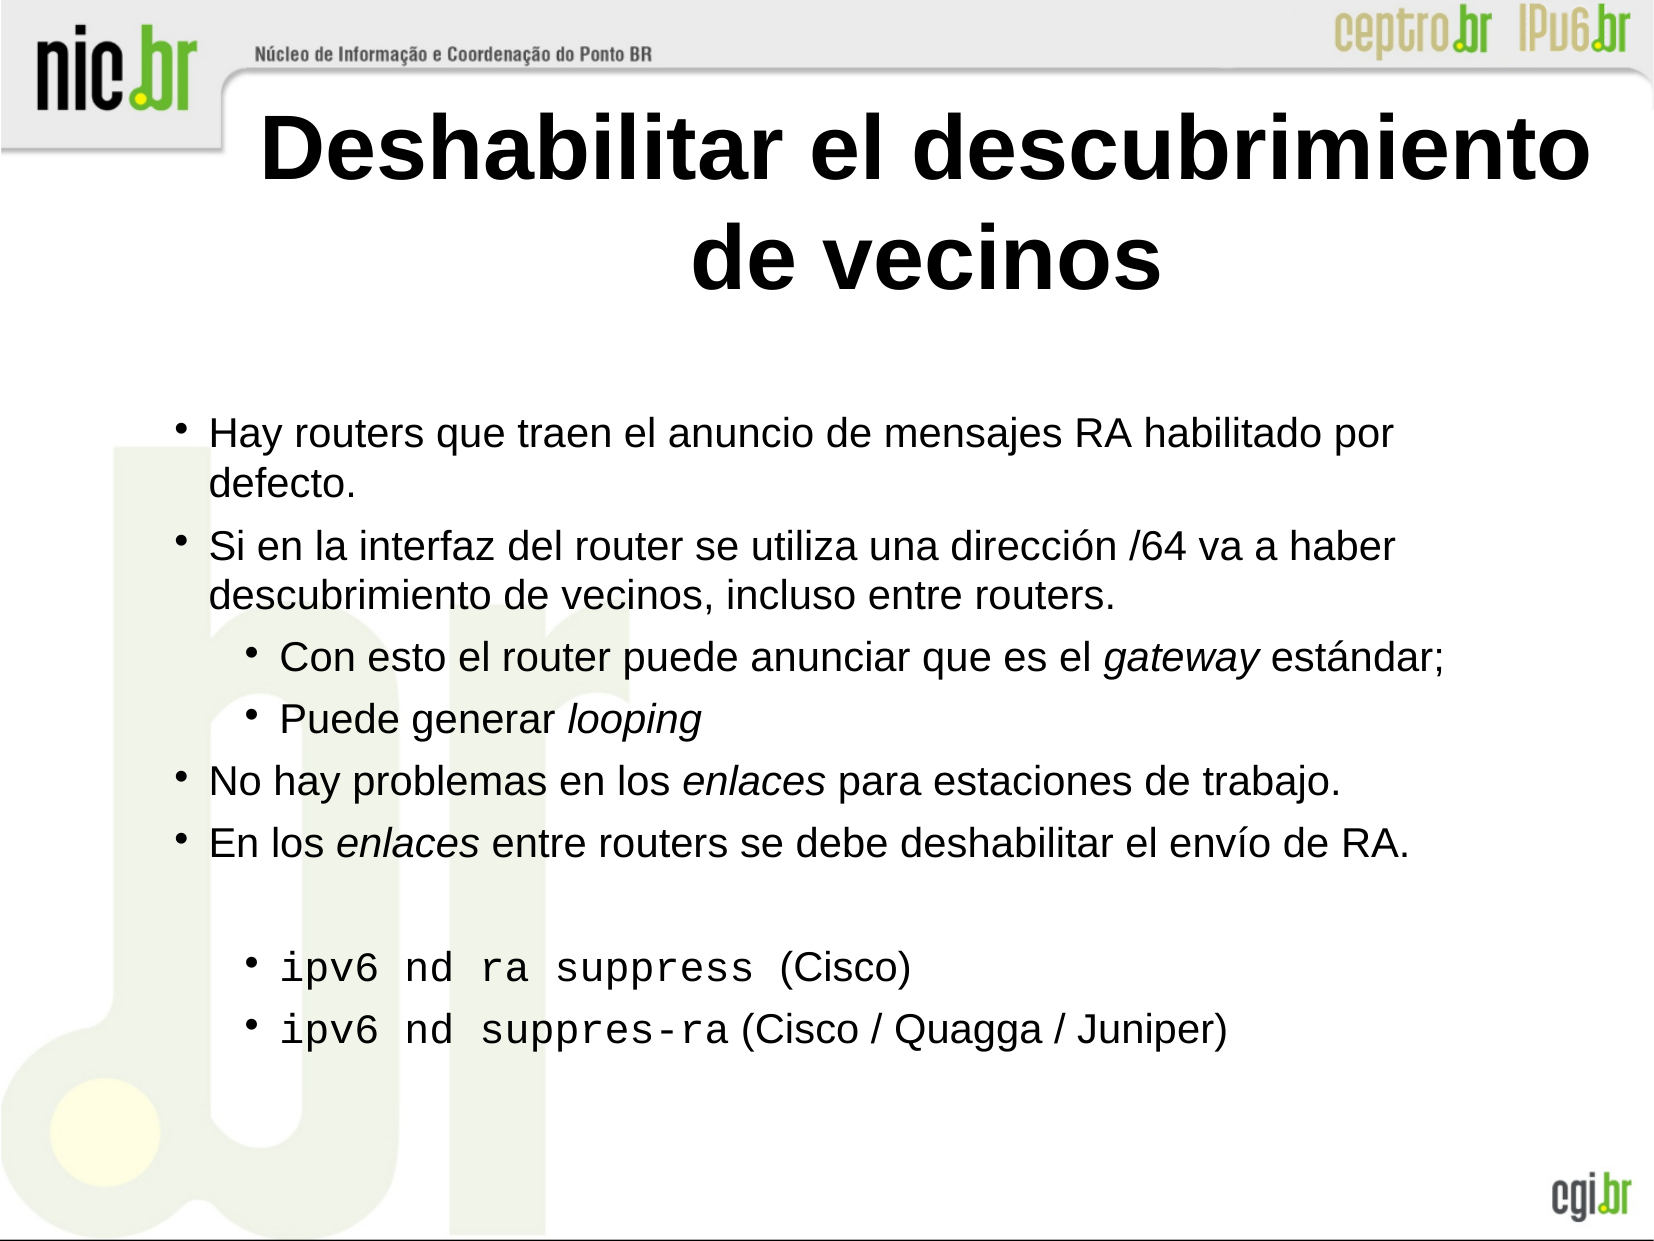

Deshabilitar el descubrimiento de vecinos
Hay routers que traen el anuncio de mensajes RA habilitado por defecto.
Si en la interfaz del router se utiliza una dirección /64 va a haber descubrimiento de vecinos, incluso entre routers.
Con esto el router puede anunciar que es el gateway estándar;
Puede generar looping
No hay problemas en los enlaces para estaciones de trabajo.
En los enlaces entre routers se debe deshabilitar el envío de RA.
ipv6 nd ra suppress (Cisco)
ipv6 nd suppres-ra (Cisco / Quagga / Juniper)